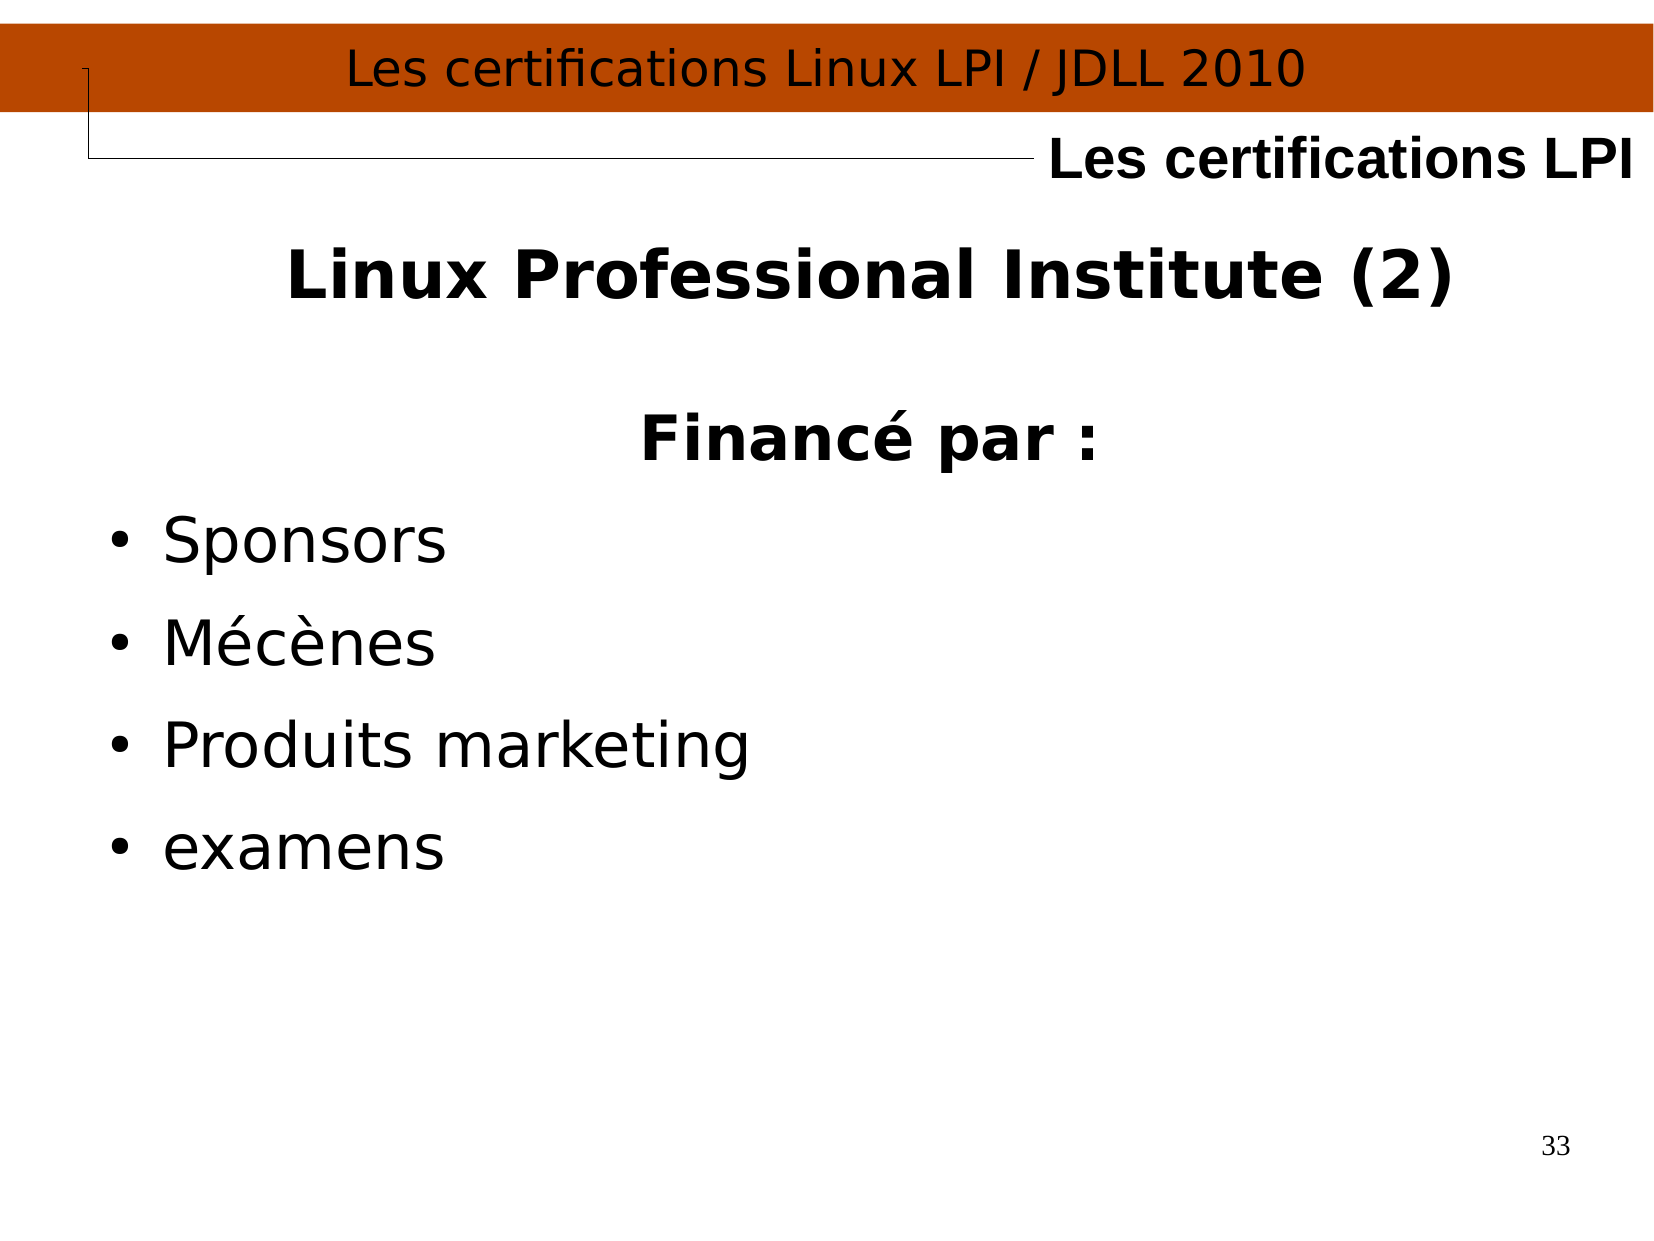

# Les certifications Linux LPI / JDLL 2010
Les certifications LPI
Linux Professional Institute (2)
Financé par :
Sponsors
Mécènes
Produits marketing
examens
33